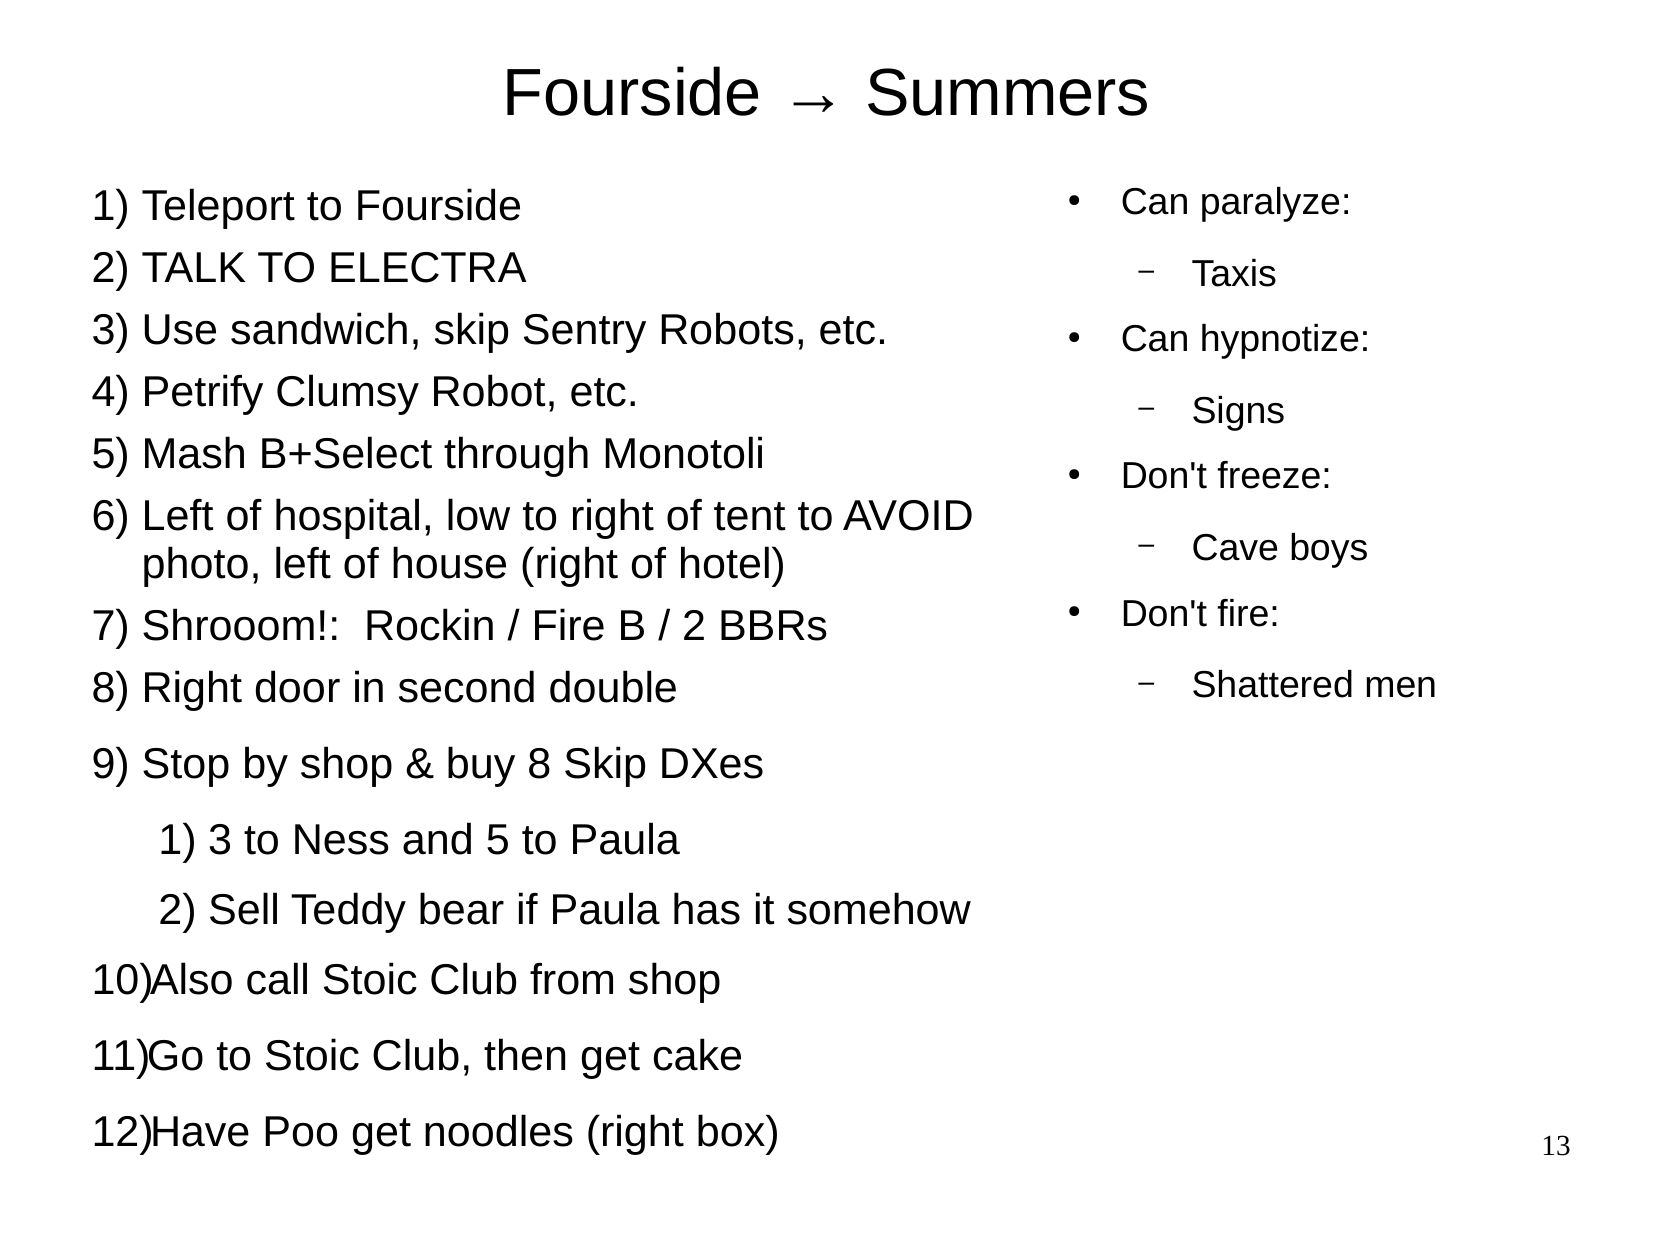

# Fourside → Summers
Can paralyze:
Taxis
Can hypnotize:
Signs
Don't freeze:
Cave boys
Don't fire:
Shattered men
Teleport to Fourside
TALK TO ELECTRA
Use sandwich, skip Sentry Robots, etc.
Petrify Clumsy Robot, etc.
Mash B+Select through Monotoli
Left of hospital, low to right of tent to AVOID photo, left of house (right of hotel)
Shrooom!: Rockin / Fire B / 2 BBRs
Right door in second double
Stop by shop & buy 8 Skip DXes
3 to Ness and 5 to Paula
Sell Teddy bear if Paula has it somehow
Also call Stoic Club from shop
Go to Stoic Club, then get cake
Have Poo get noodles (right box)
13